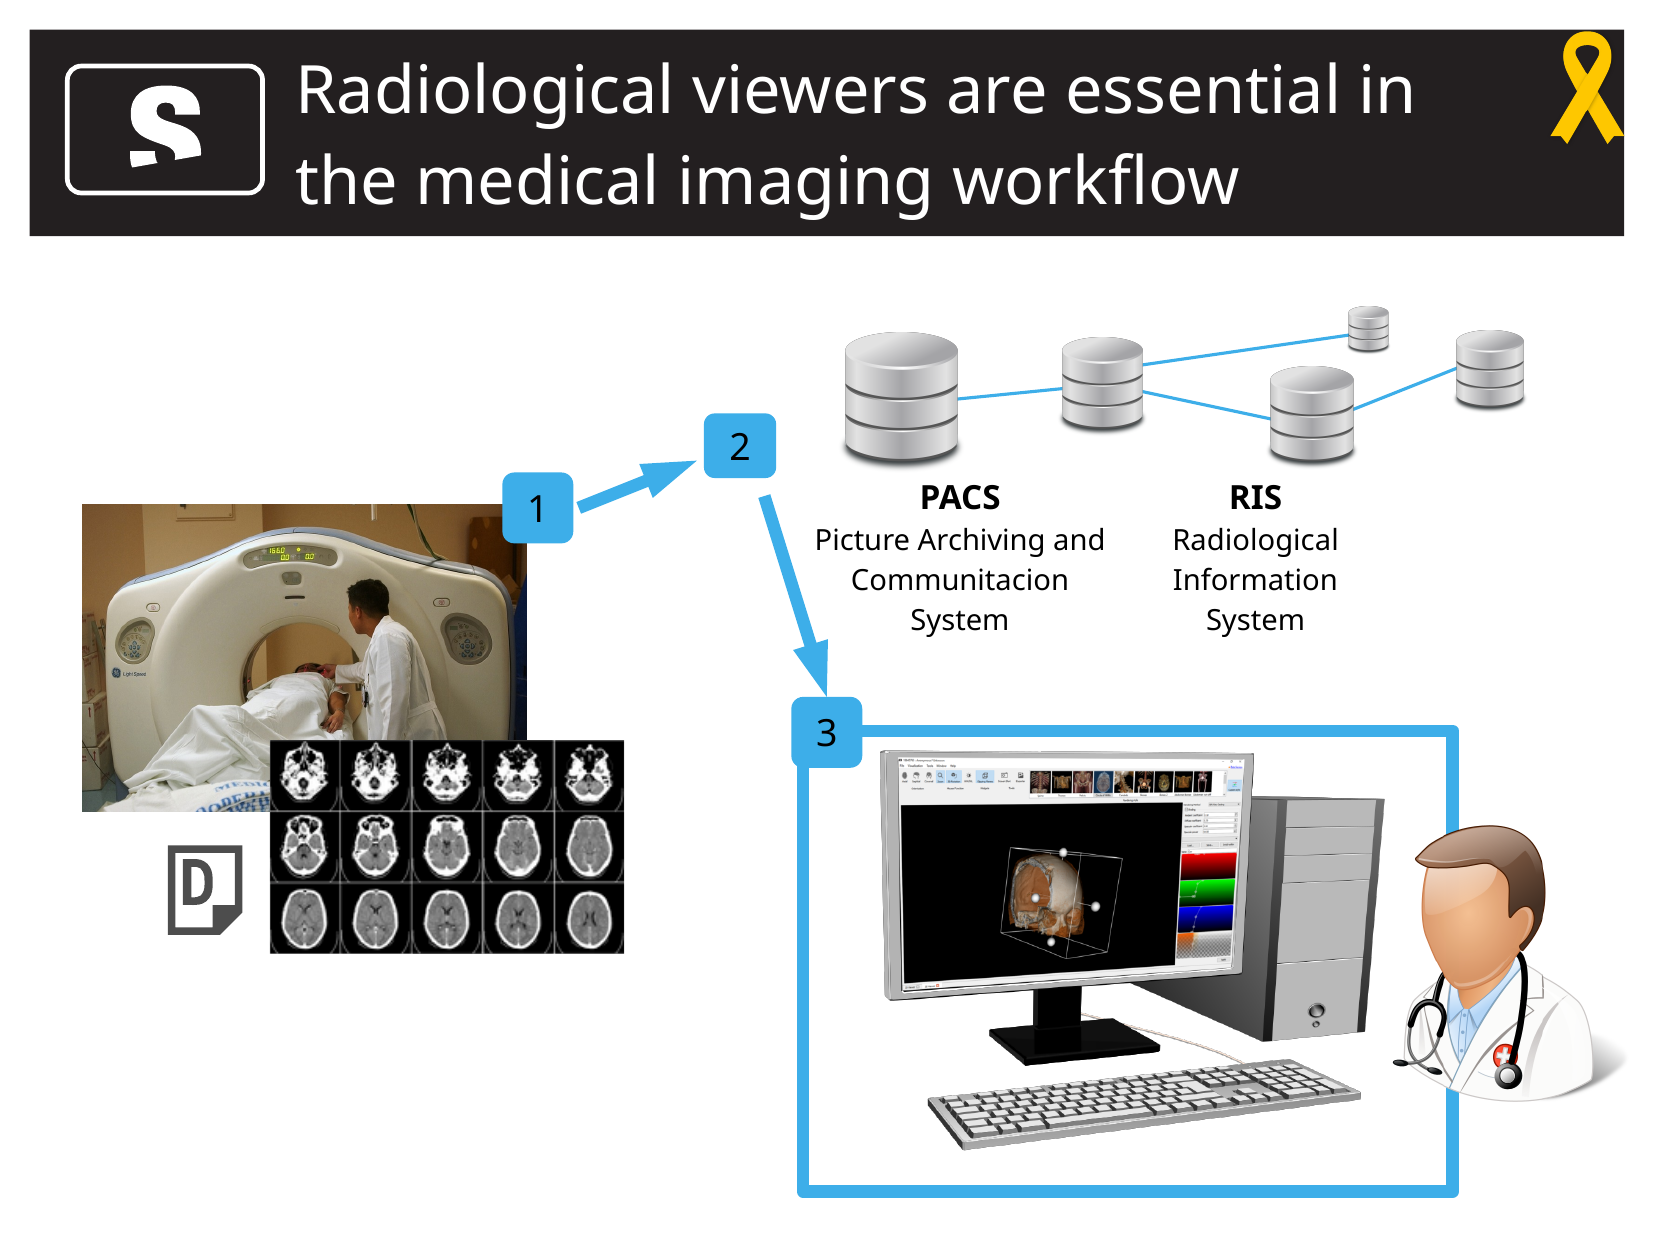

# Radiological viewers are essential in the medical imaging workflow
2
PACS
Picture Archiving and Communitacion System
RIS
Radiological Information System
1
3